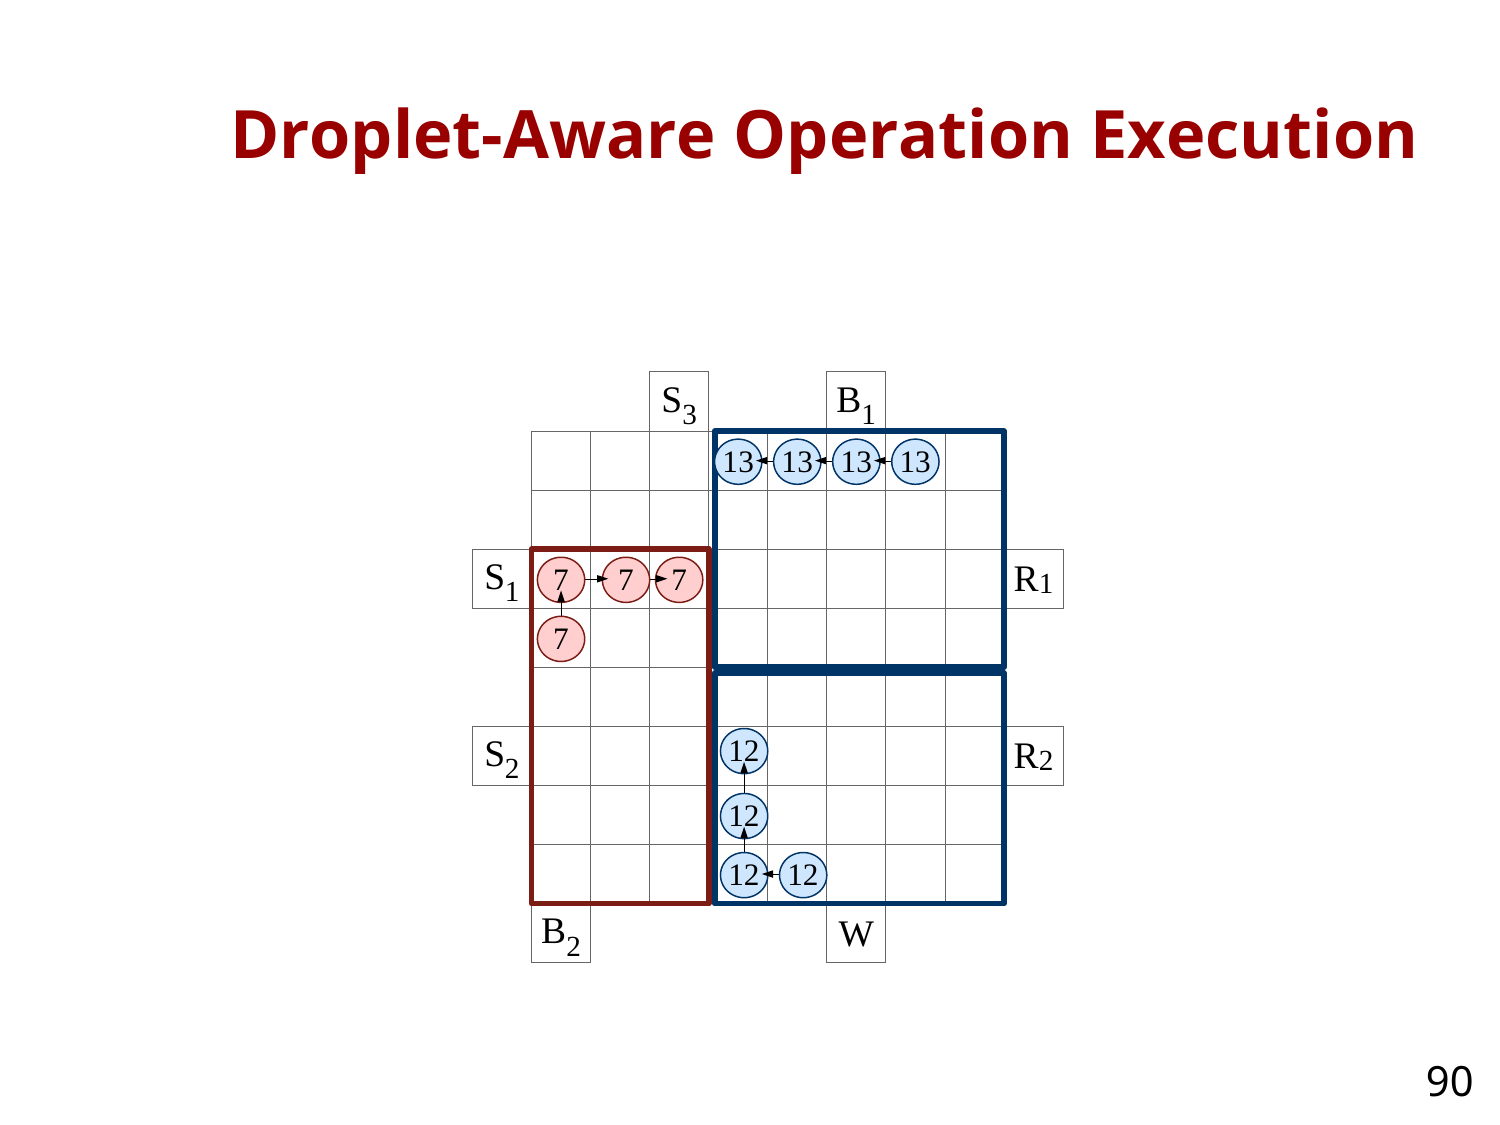

# Droplet-Aware Operation Execution
S3
B1
S1
R1
S2
R2
B2
W
13
13
13
13
7
7
7
7
12
12
12
12